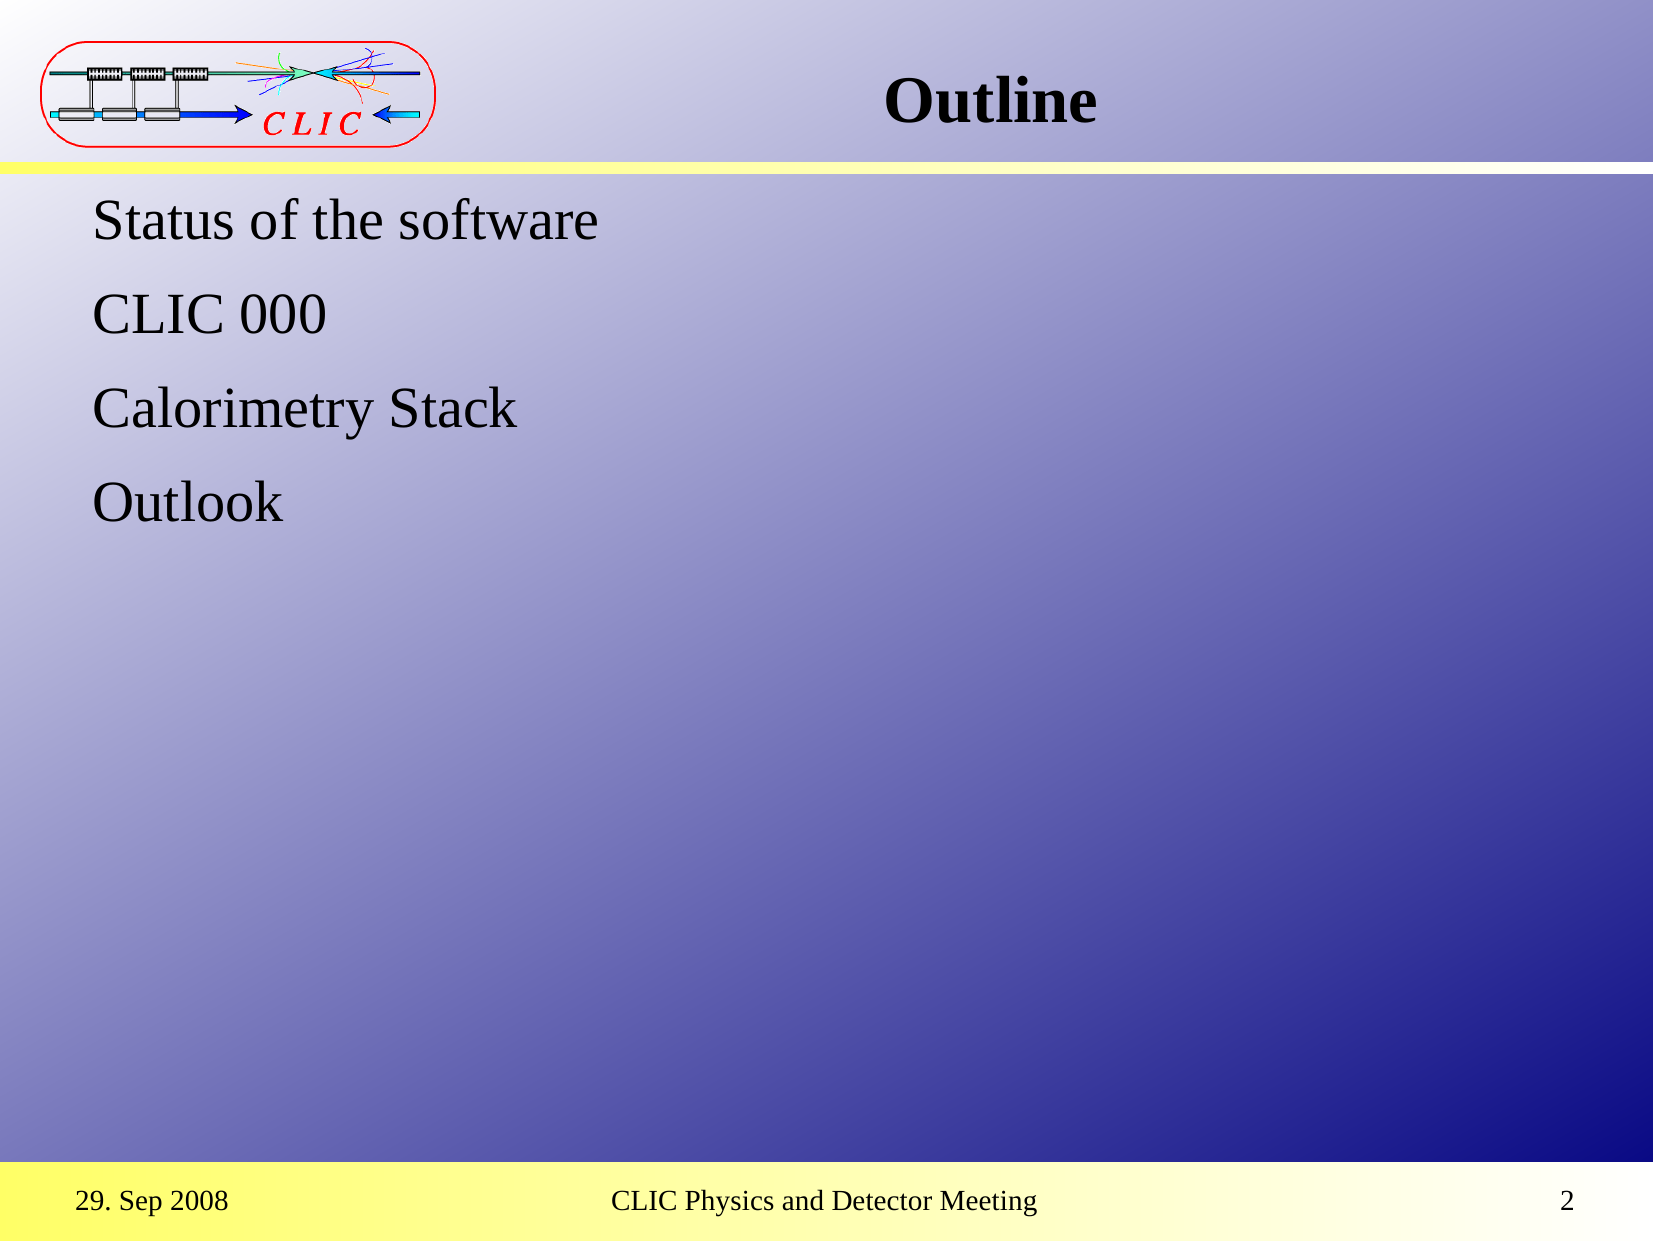

# Outline
Status of the software
CLIC 000
Calorimetry Stack
Outlook
29. Sep 2008
CLIC Physics and Detector Meeting
2